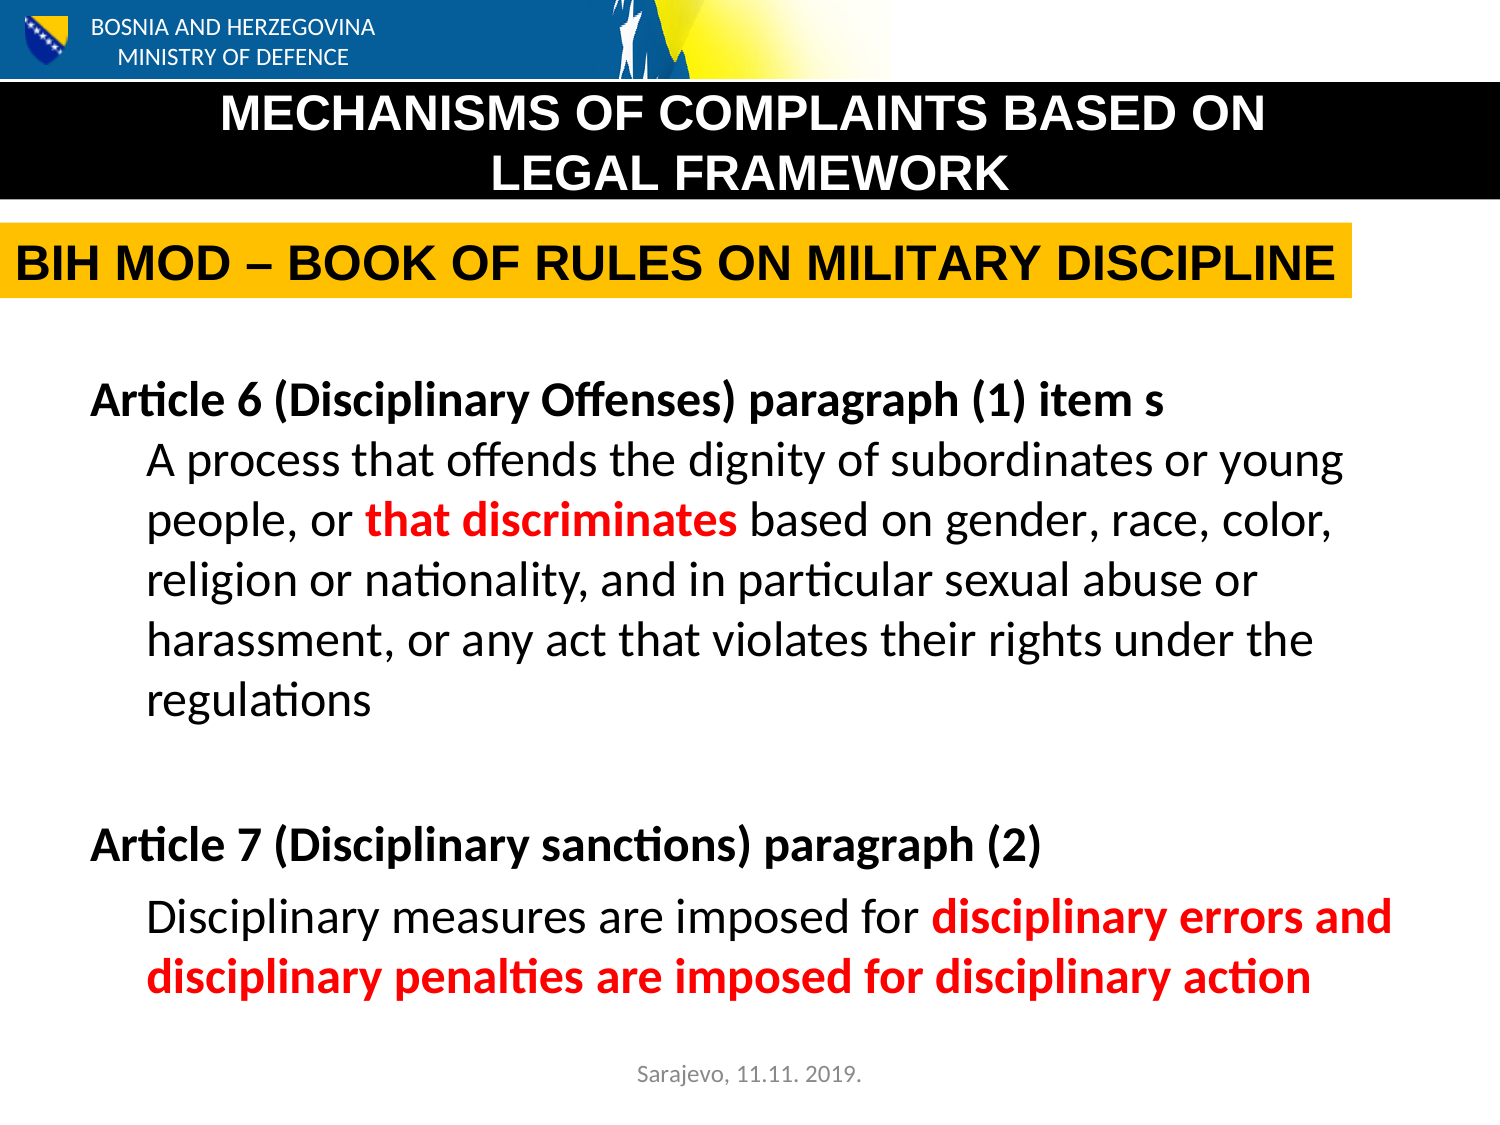

MECHANISMS OF COMPLAINTS BASED ON
LEGAL FRAMEWORK
BIH MOD – BOOK OF RULES ON MILITARY DISCIPLINE
# Article 6 (Disciplinary Offenses) paragraph (1) item s A process that offends the dignity of subordinates or young people, or that discriminates based on gender, race, color, religion or nationality, and in particular sexual abuse or harassment, or any act that violates their rights under the regulations
Article 7 (Disciplinary sanctions) paragraph (2)
	Disciplinary measures are imposed for disciplinary errors and disciplinary penalties are imposed for disciplinary action
Sarajevo, 11.11. 2019.